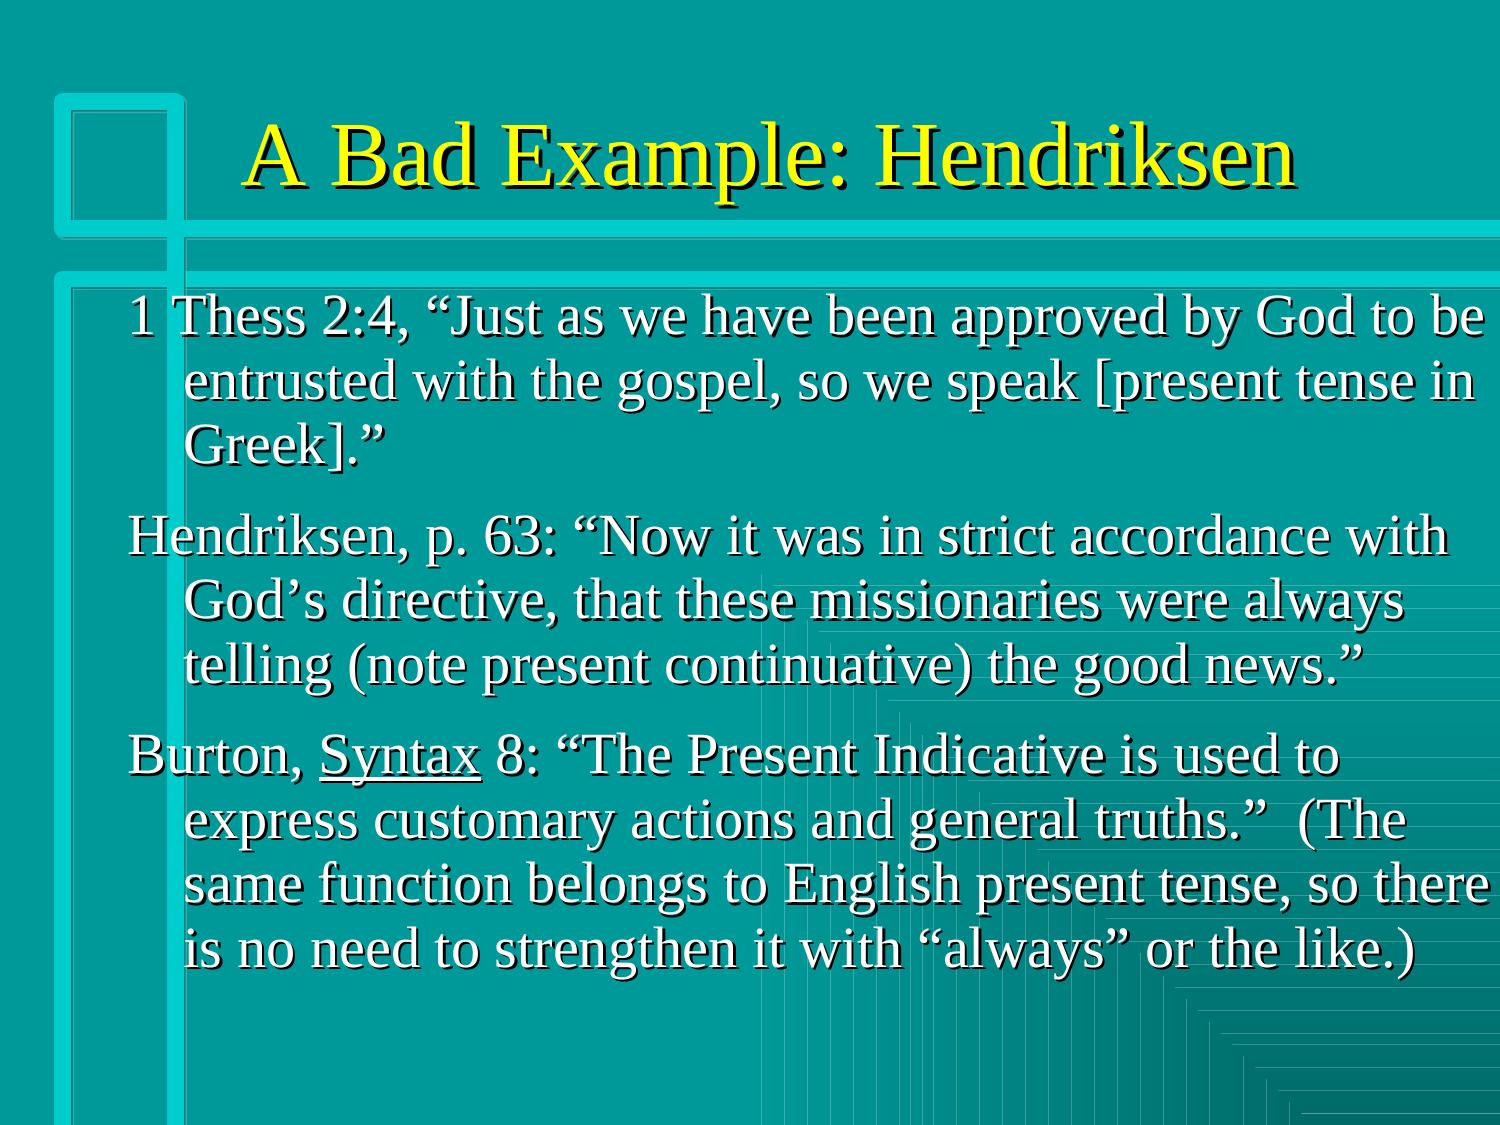

# A Bad Example: Hendriksen
1 Thess 2:4, “Just as we have been approved by God to be entrusted with the gospel, so we speak [present tense in Greek].”
Hendriksen, p. 63: “Now it was in strict accordance with God’s directive, that these missionaries were always telling (note present continuative) the good news.”
Burton, Syntax 8: “The Present Indicative is used to express customary actions and general truths.” (The same function belongs to English present tense, so there is no need to strengthen it with “always” or the like.)